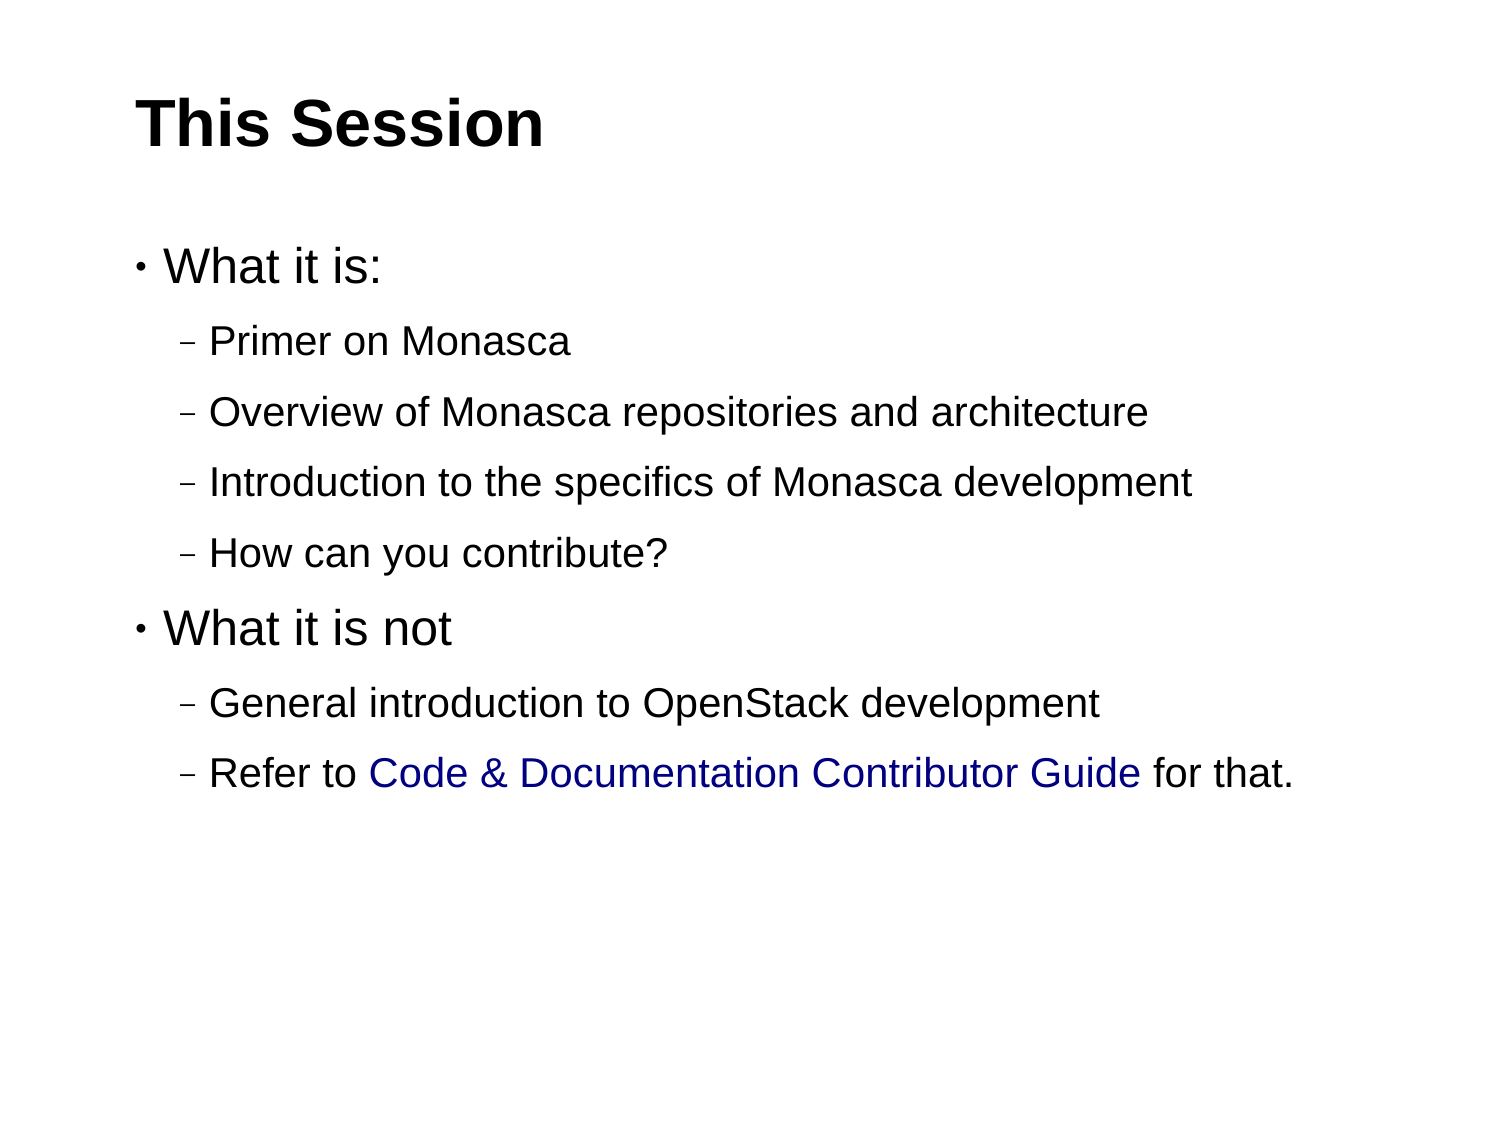

# This Session
What it is:
Primer on Monasca
Overview of Monasca repositories and architecture
Introduction to the specifics of Monasca development
How can you contribute?
What it is not
General introduction to OpenStack development
Refer to Code & Documentation Contributor Guide for that.